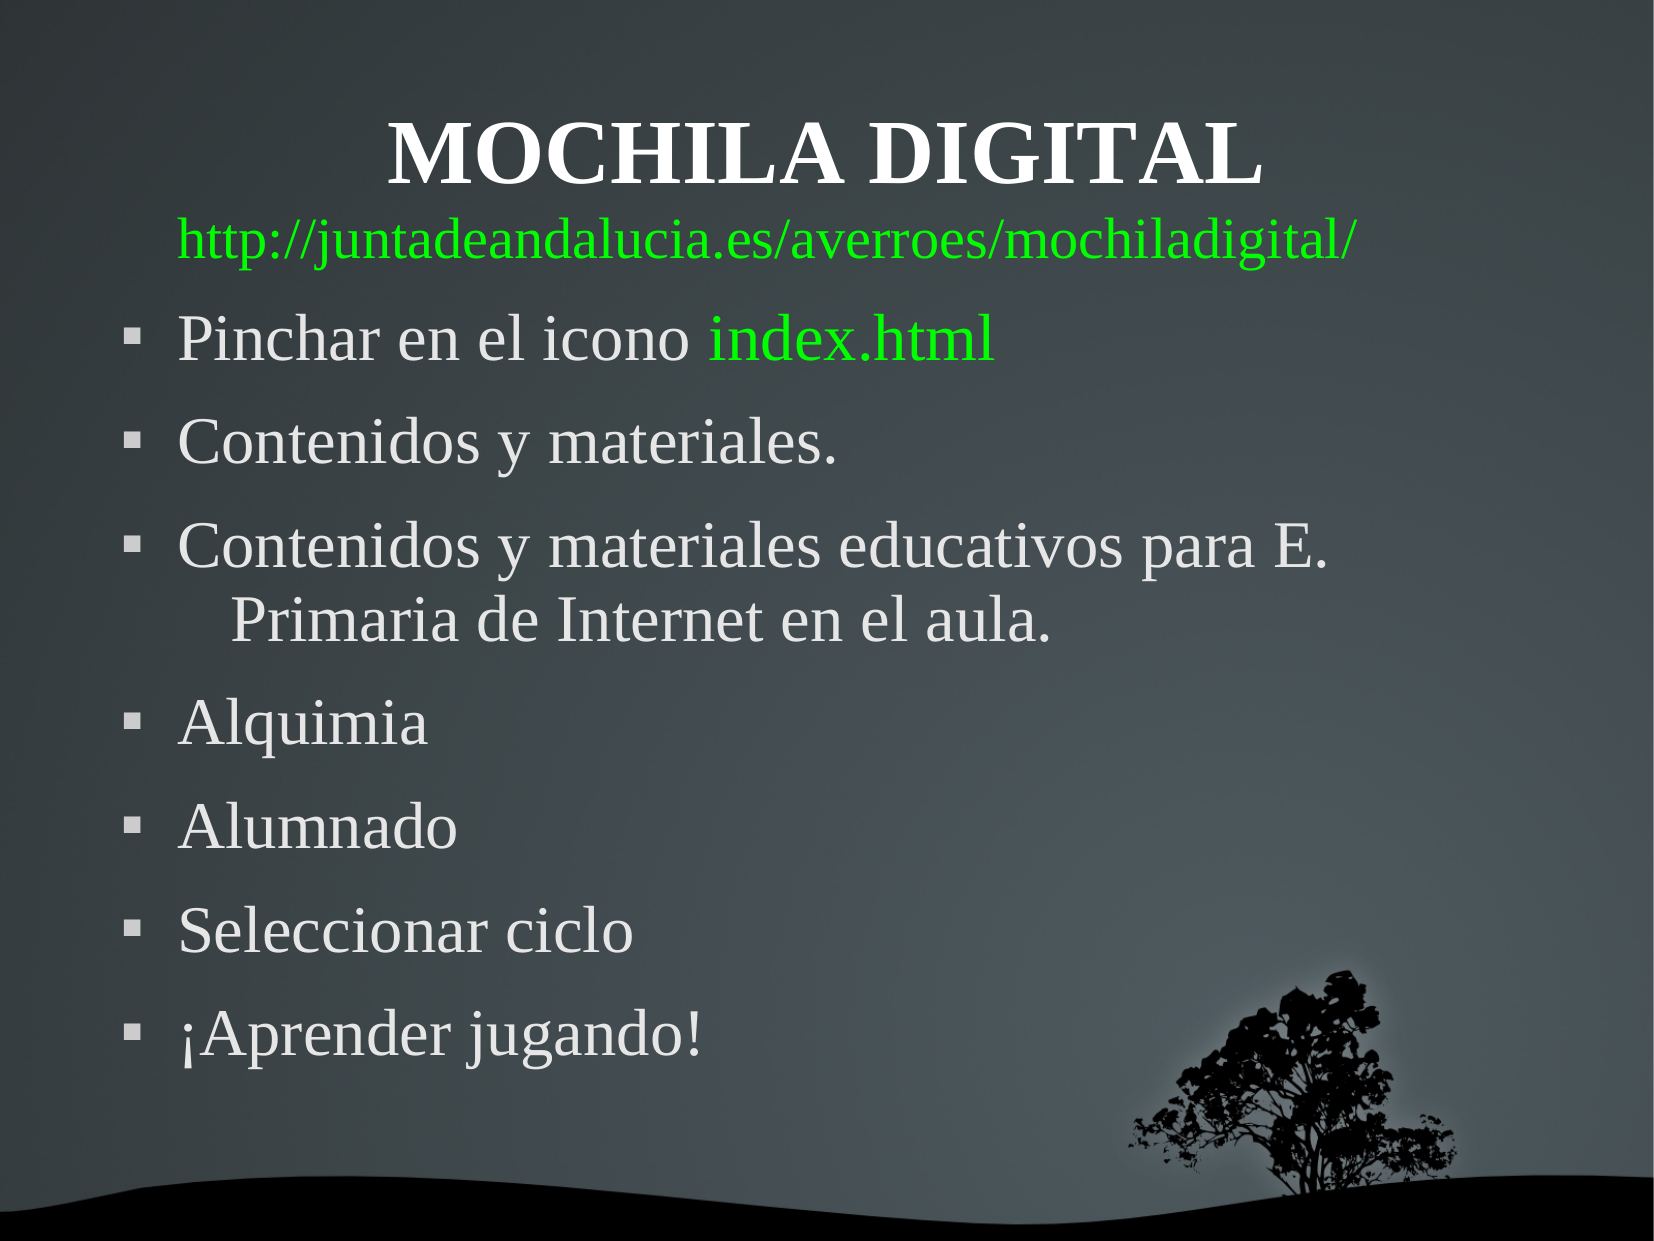

# MOCHILA DIGITAL
http://juntadeandalucia.es/averroes/mochiladigital/
Pinchar en el icono index.html
Contenidos y materiales.
Contenidos y materiales educativos para E. Primaria de Internet en el aula.
Alquimia
Alumnado
Seleccionar ciclo
¡Aprender jugando!